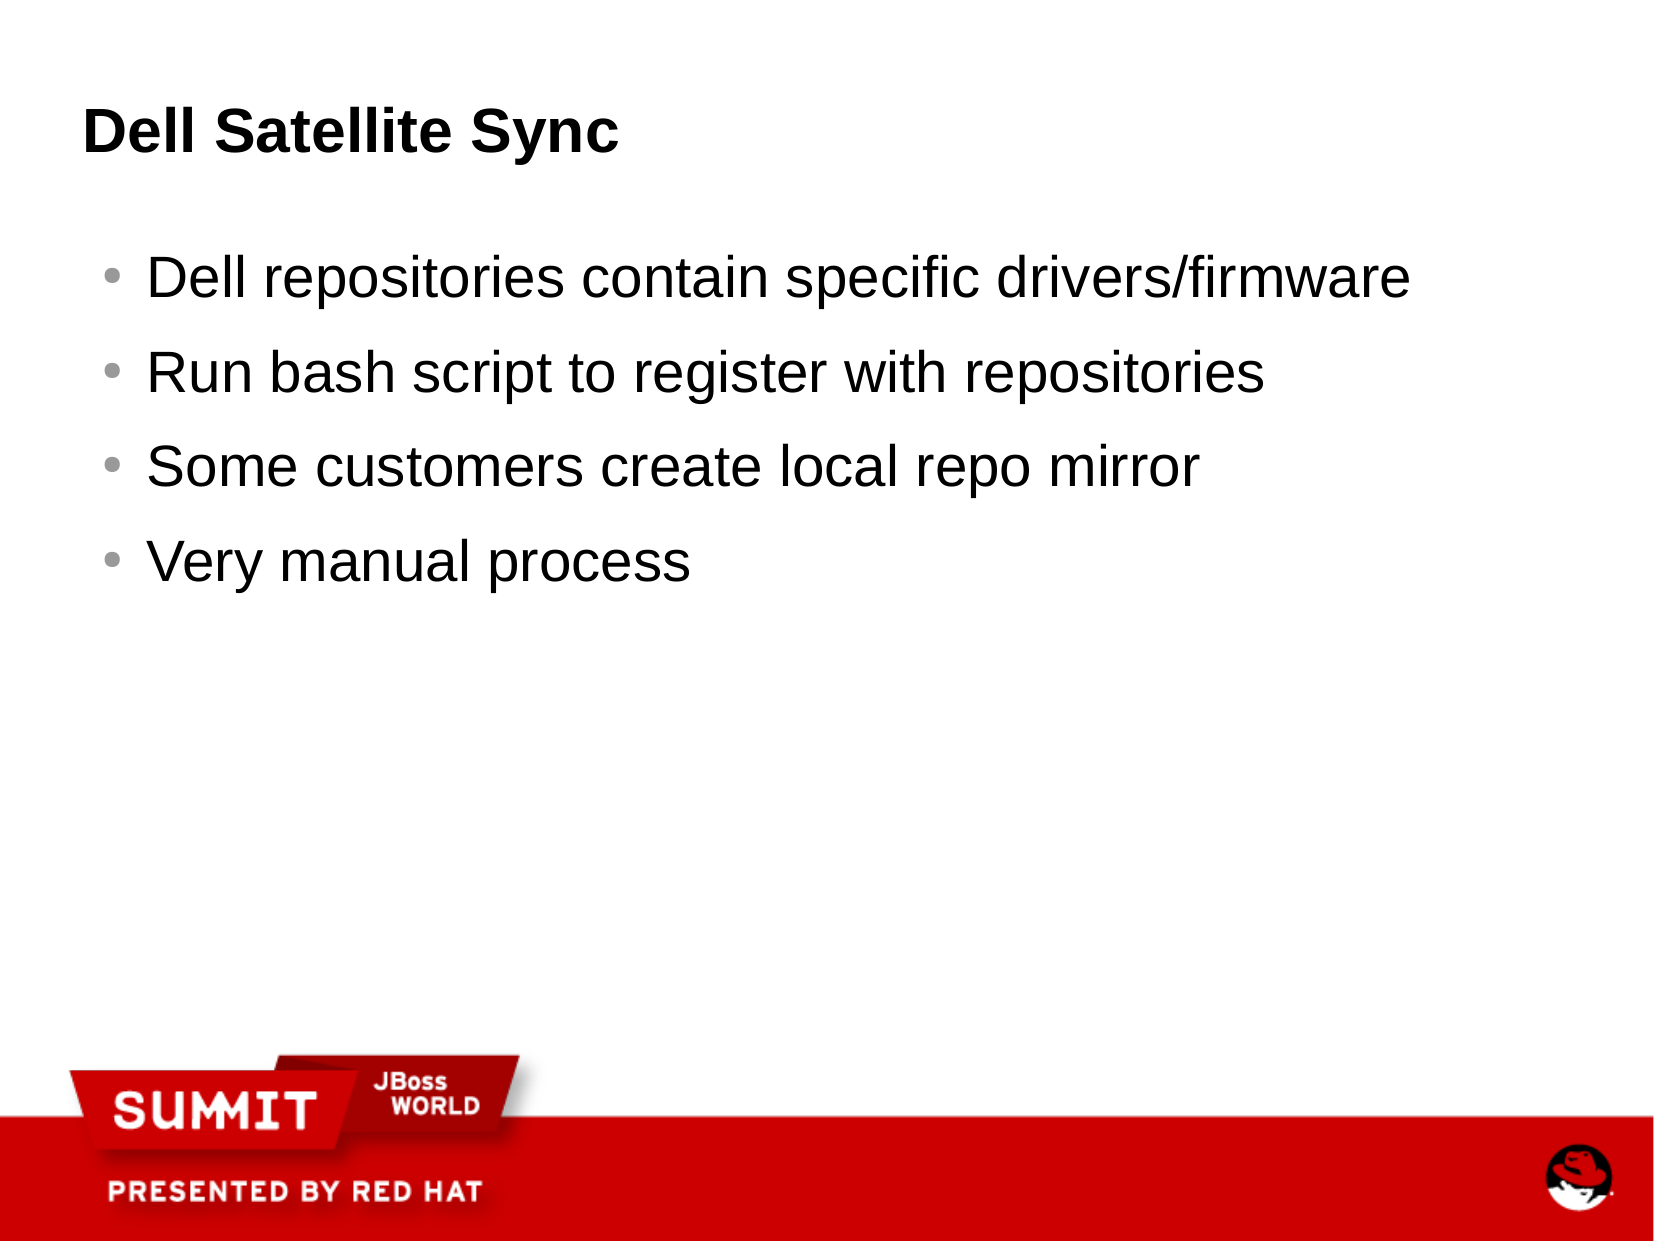

# Dell Satellite Sync
Dell repositories contain specific drivers/firmware
Run bash script to register with repositories
Some customers create local repo mirror
Very manual process